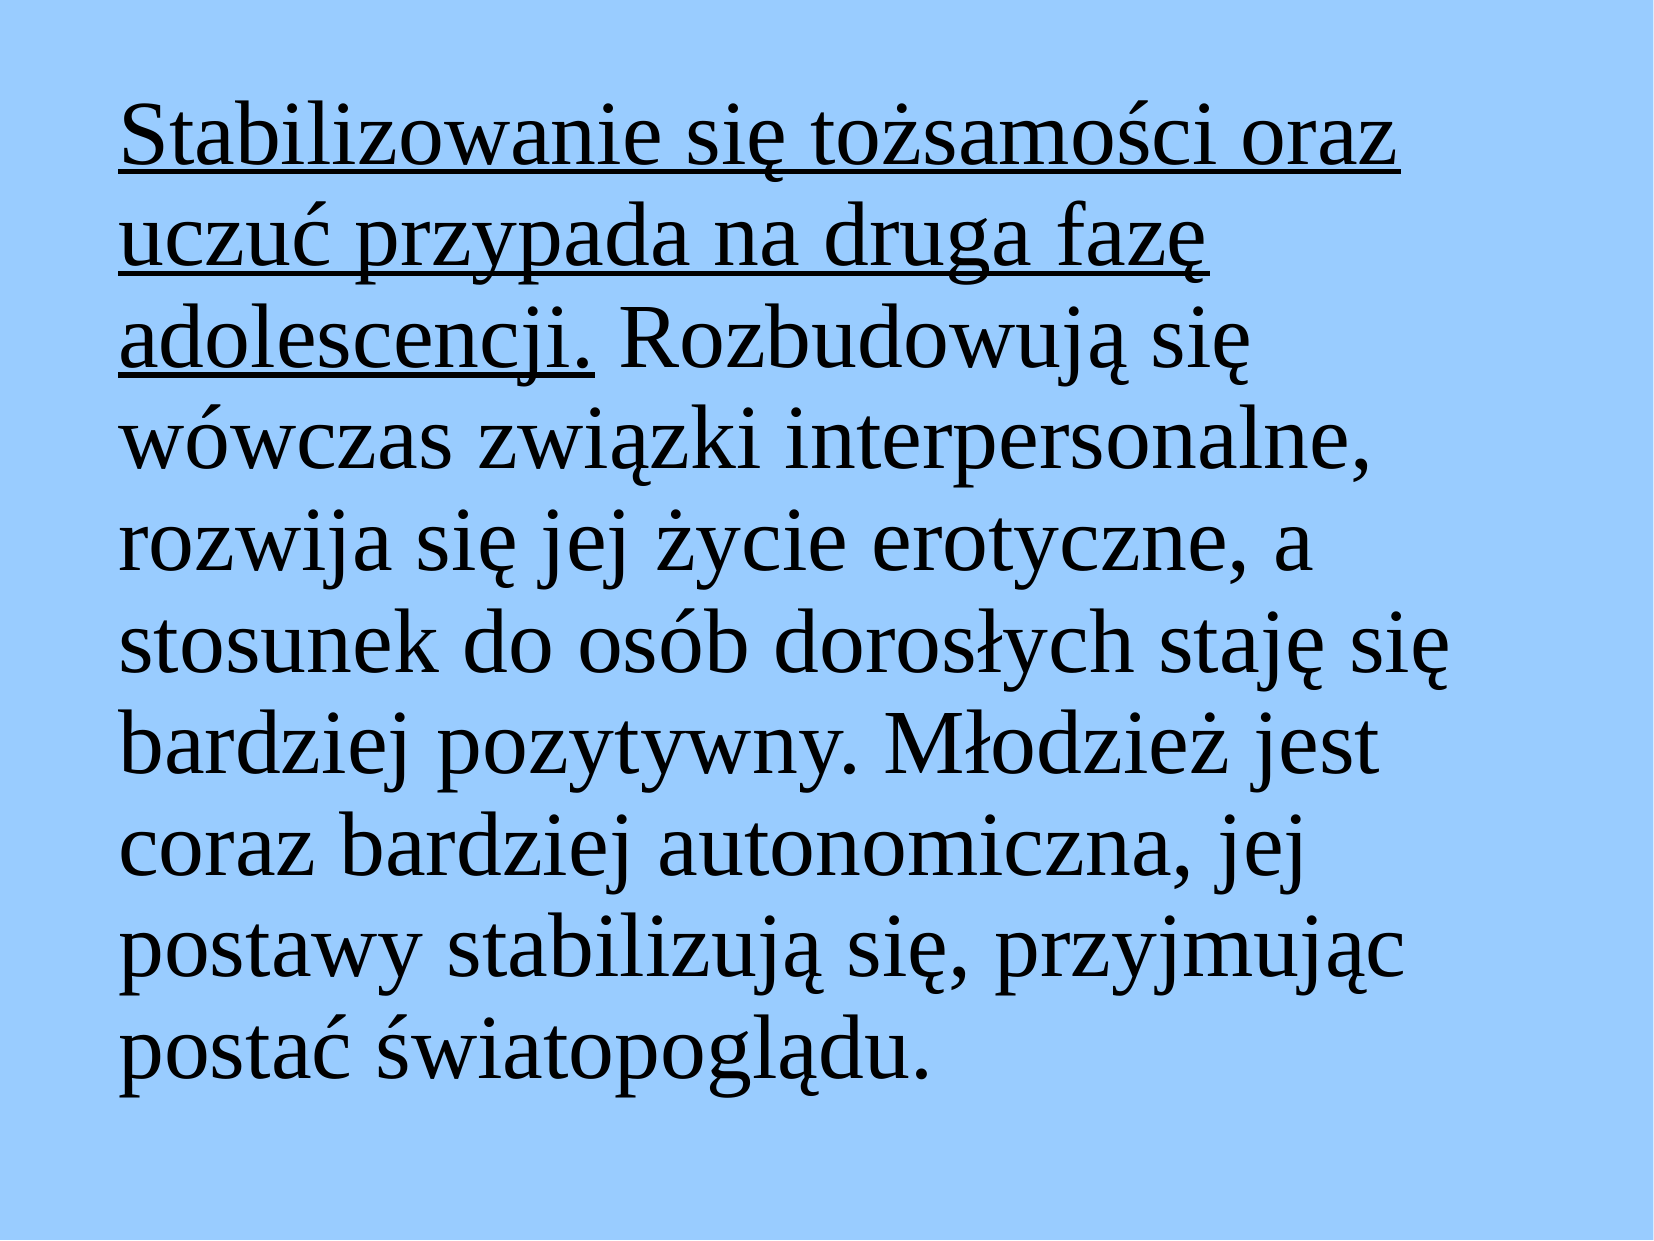

# Stabilizowanie się tożsamości oraz uczuć przypada na druga fazę adolescencji. Rozbudowują się wówczas związki interpersonalne, rozwija się jej życie erotyczne, a stosunek do osób dorosłych staję się bardziej pozytywny. Młodzież jest coraz bardziej autonomiczna, jej postawy stabilizują się, przyjmując postać światopoglądu.